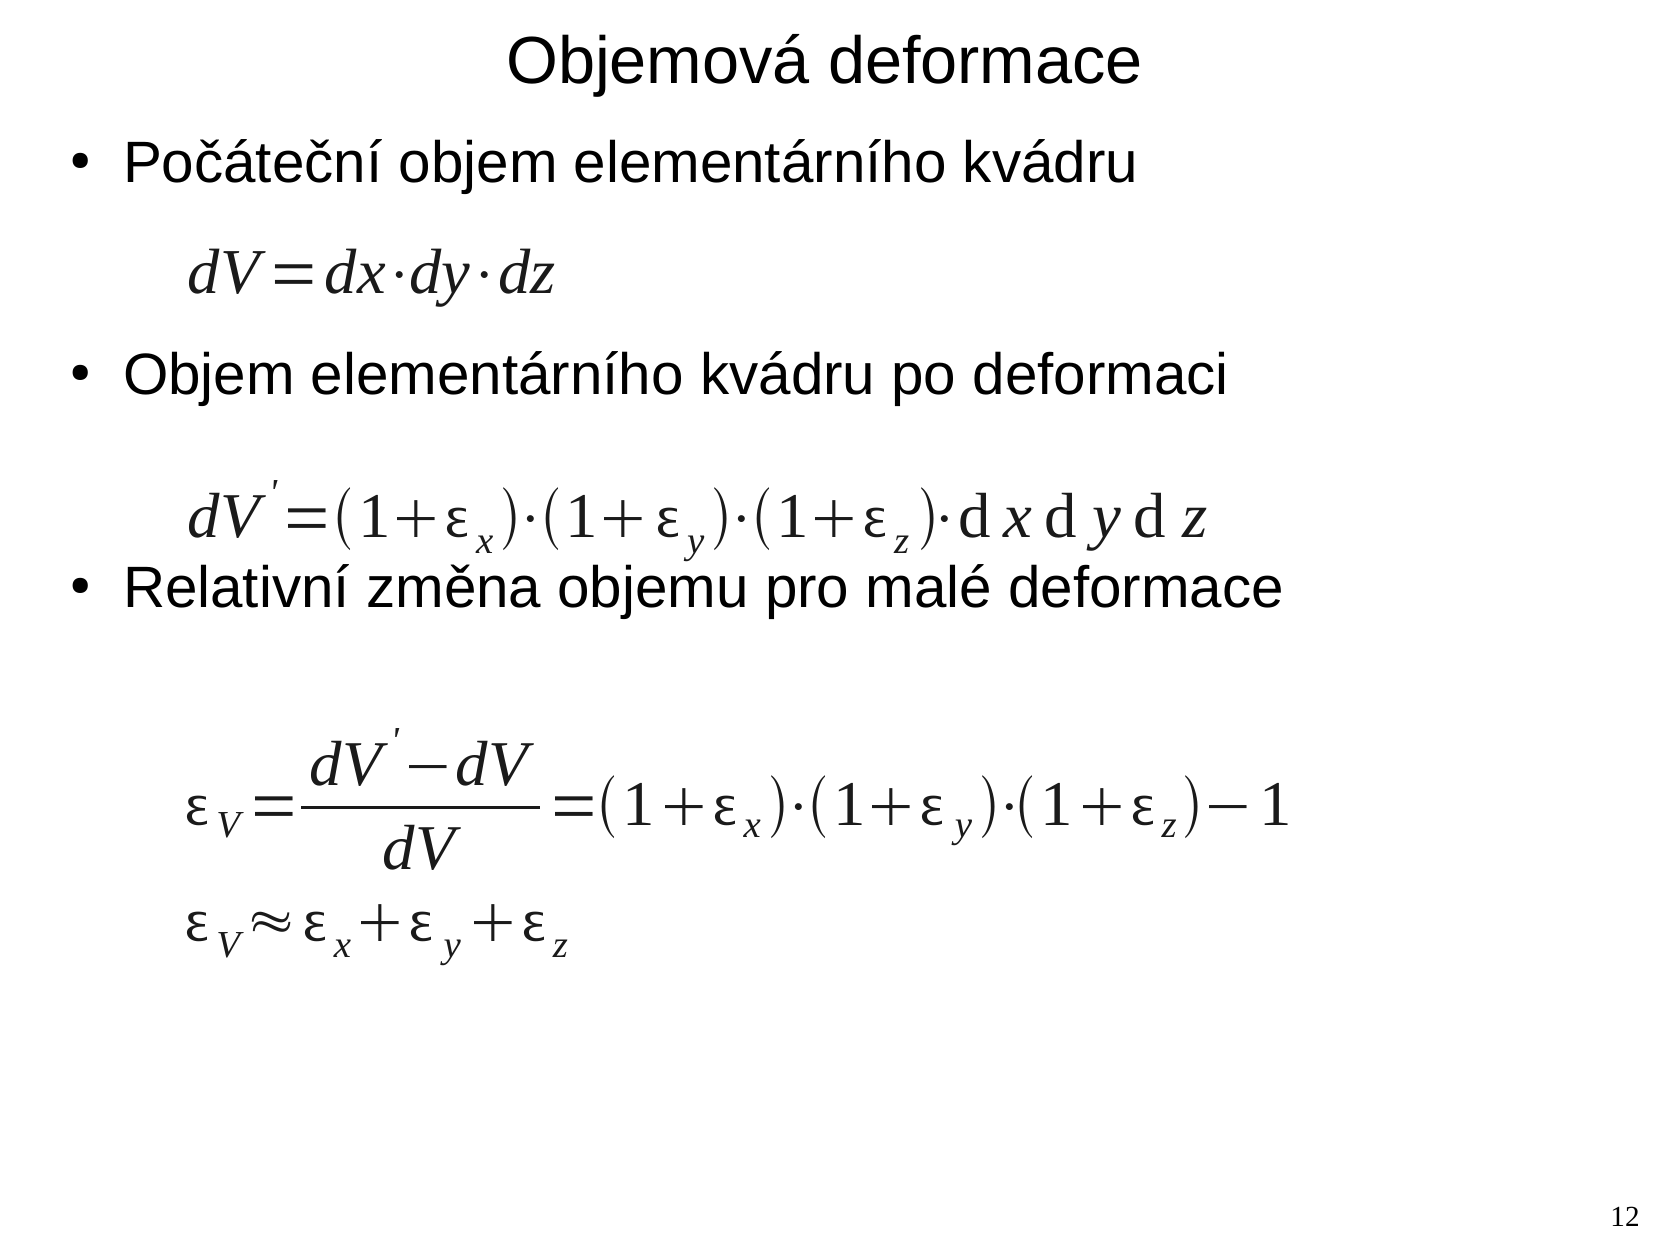

# Objemová deformace
Počáteční objem elementárního kvádru
Objem elementárního kvádru po deformaci
Relativní změna objemu pro malé deformace
12